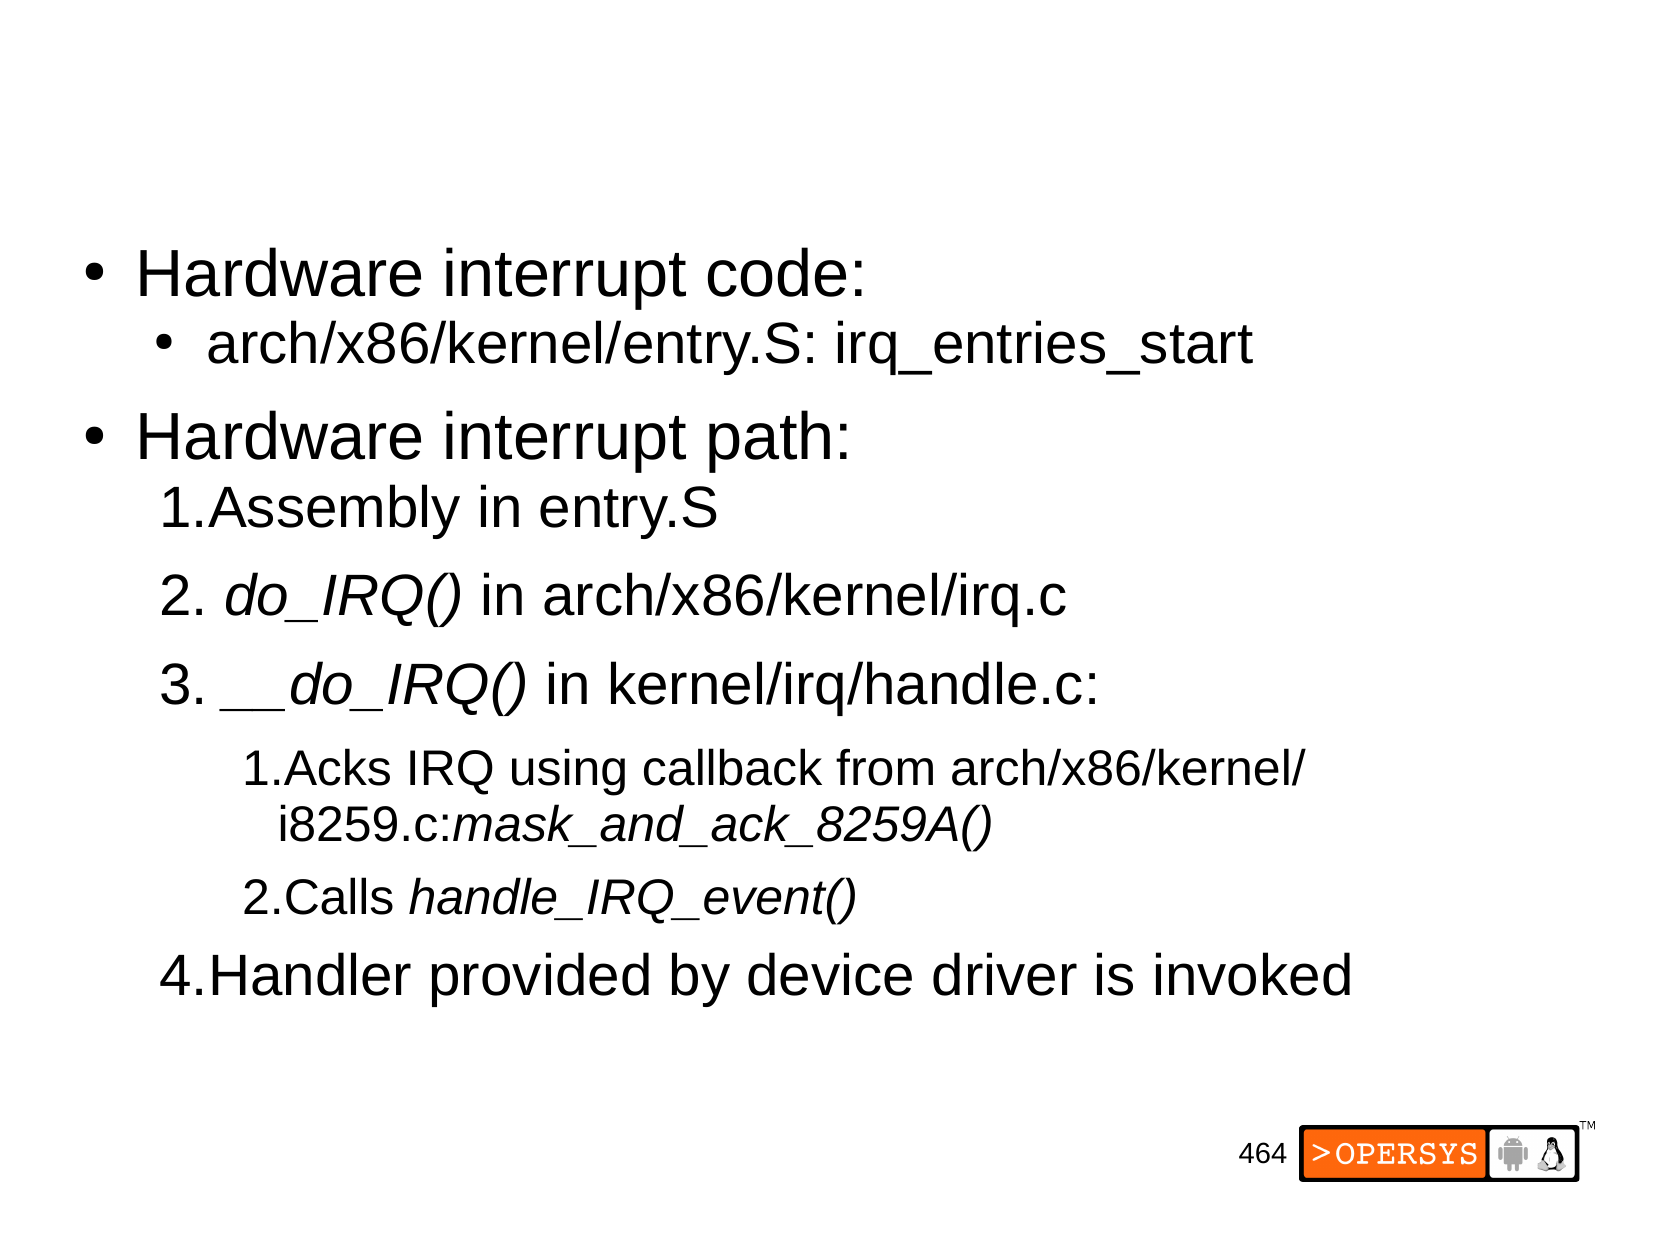

# Hardware interrupt code:
arch/x86/kernel/entry.S: irq_entries_start
Hardware interrupt path:
Assembly in entry.S
 do_IRQ() in arch/x86/kernel/irq.c
 __do_IRQ() in kernel/irq/handle.c:
Acks IRQ using callback from arch/x86/kernel/ i8259.c:mask_and_ack_8259A()
Calls handle_IRQ_event()
Handler provided by device driver is invoked